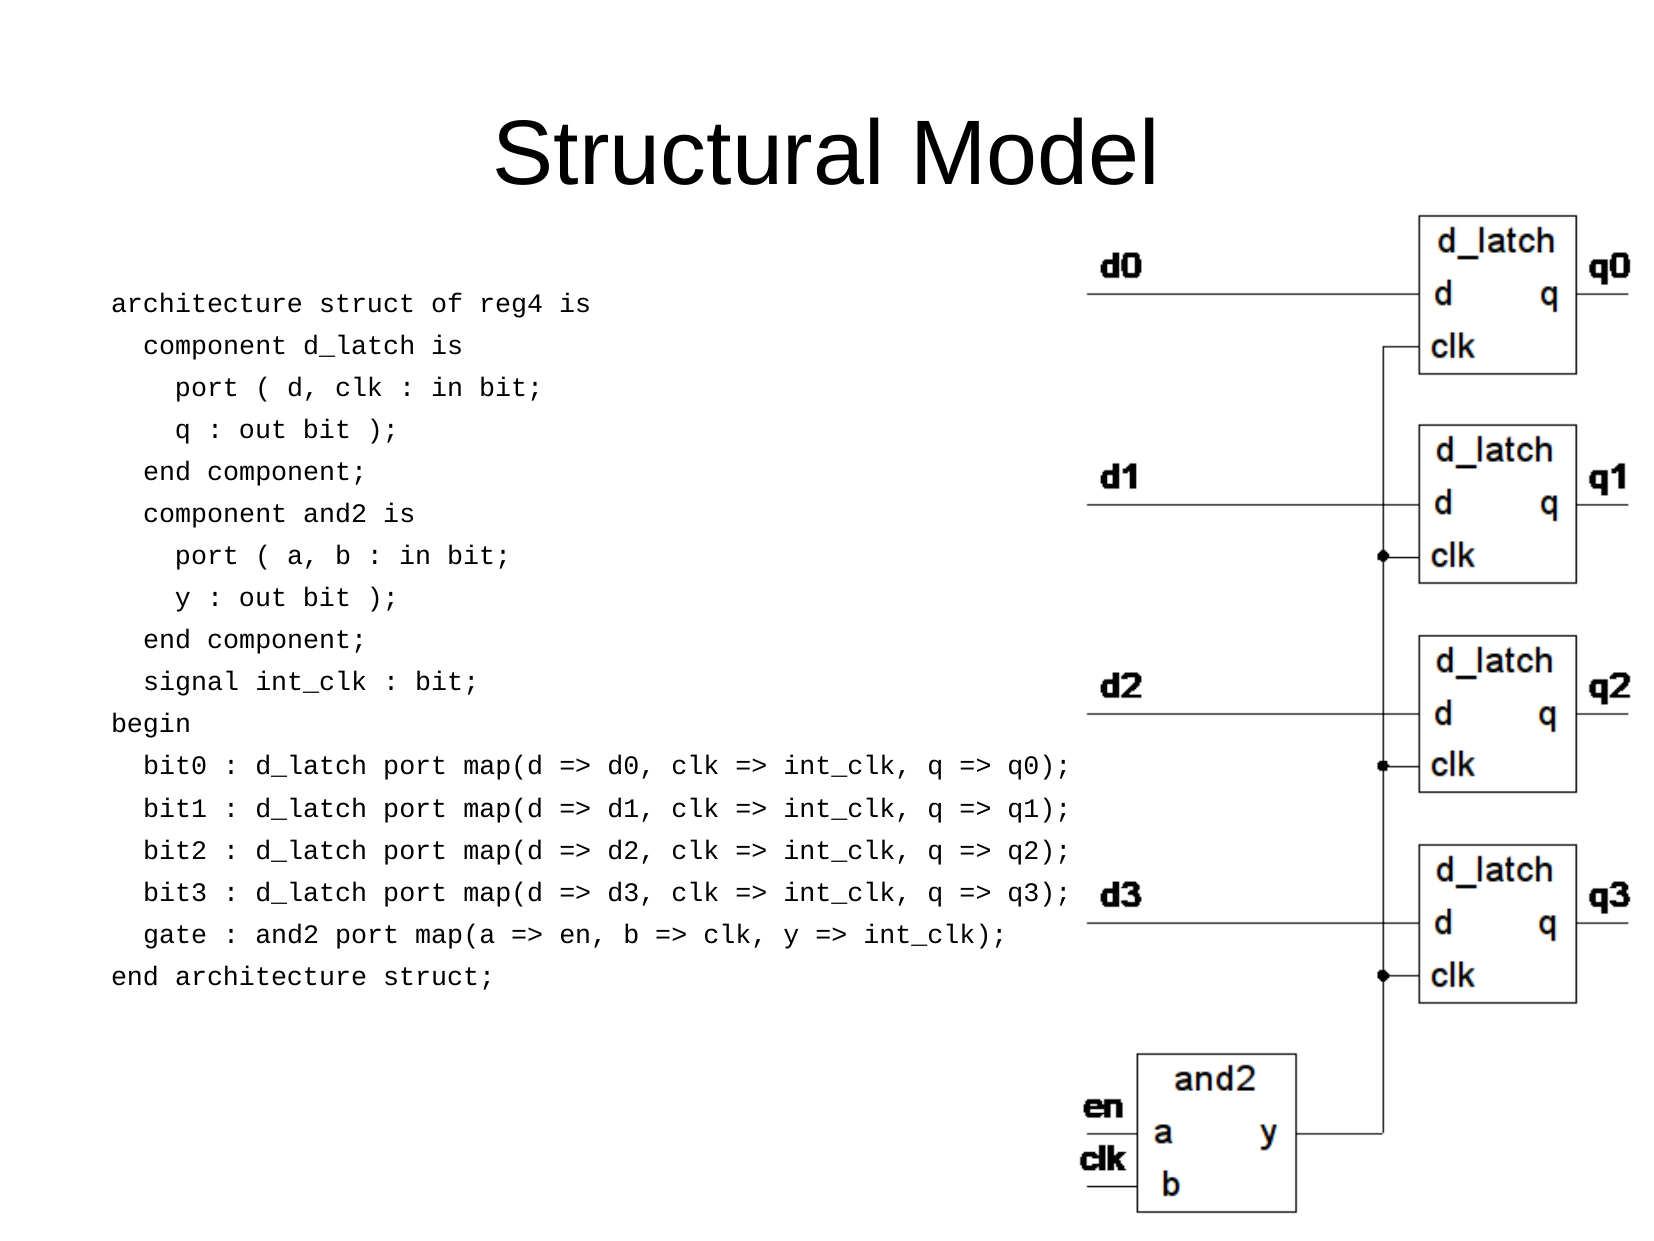

# Structural Model
architecture struct of reg4 is
 component d_latch is
 port ( d, clk : in bit;
 q : out bit );
 end component;
 component and2 is
 port ( a, b : in bit;
 y : out bit );
 end component;
 signal int_clk : bit;
begin
 bit0 : d_latch port map(d => d0, clk => int_clk, q => q0);
 bit1 : d_latch port map(d => d1, clk => int_clk, q => q1);
 bit2 : d_latch port map(d => d2, clk => int_clk, q => q2);
 bit3 : d_latch port map(d => d3, clk => int_clk, q => q3);
 gate : and2 port map(a => en, b => clk, y => int_clk);
end architecture struct;